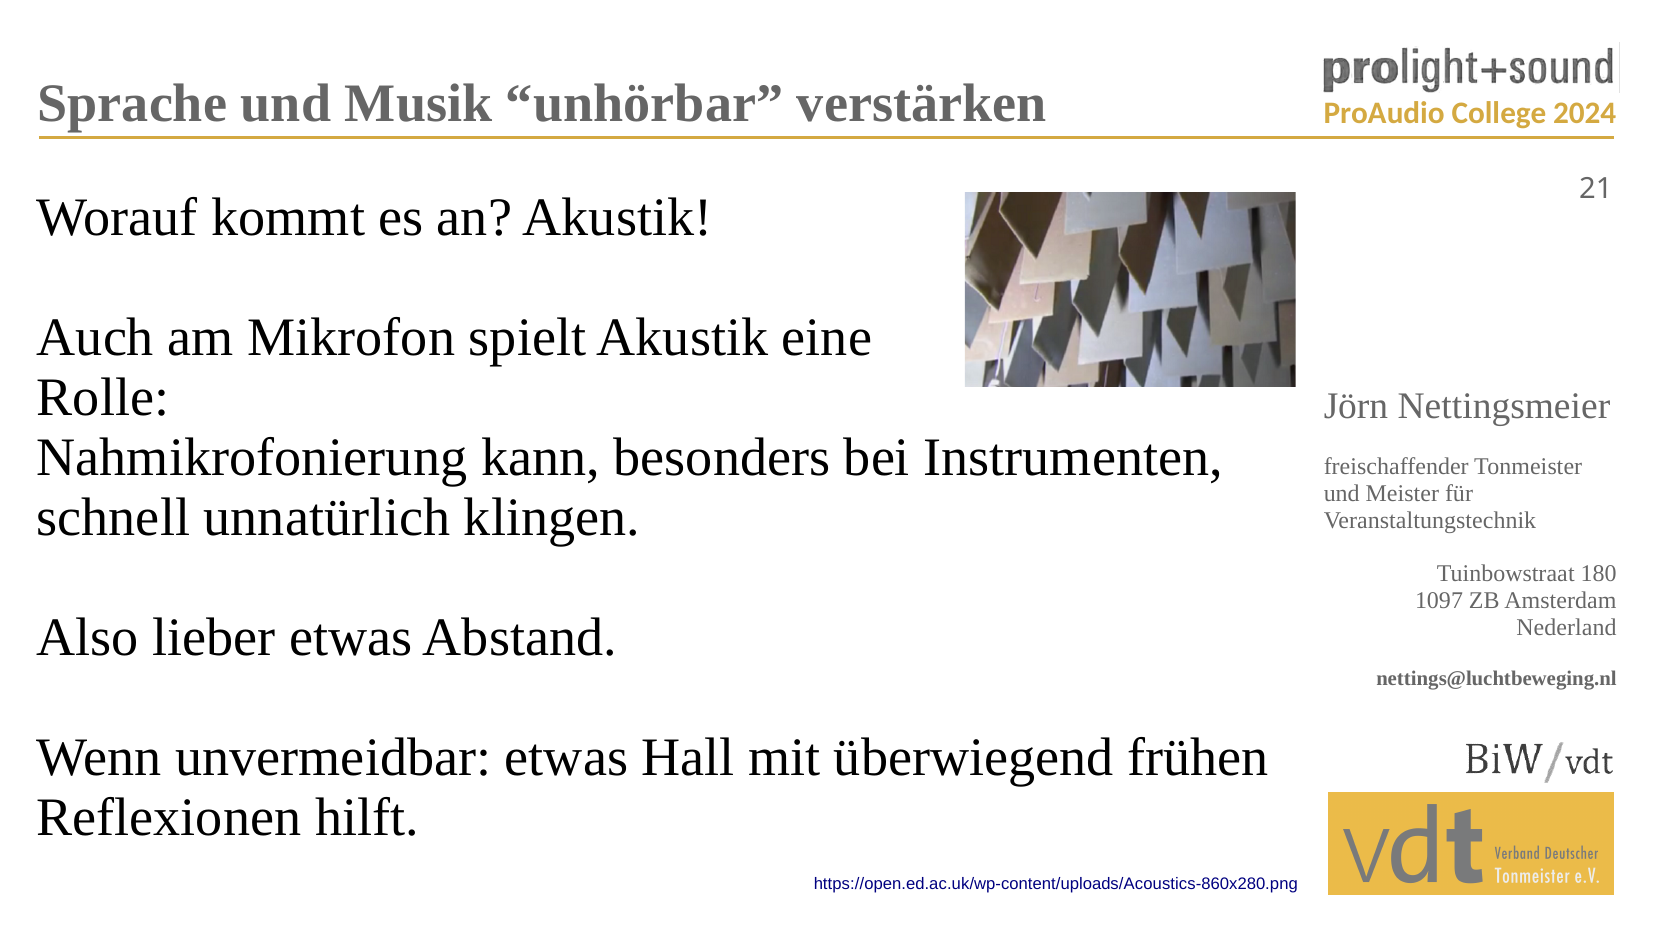

Sprache und Musik “unhörbar” verstärken
21
# Worauf kommt es an? Akustik!
Auch am Mikrofon spielt Akustik eine
Rolle:
Nahmikrofonierung kann, besonders bei Instrumenten, schnell unnatürlich klingen.
Also lieber etwas Abstand.
Wenn unvermeidbar: etwas Hall mit überwiegend frühen Reflexionen hilft.
https://open.ed.ac.uk/wp-content/uploads/Acoustics-860x280.png